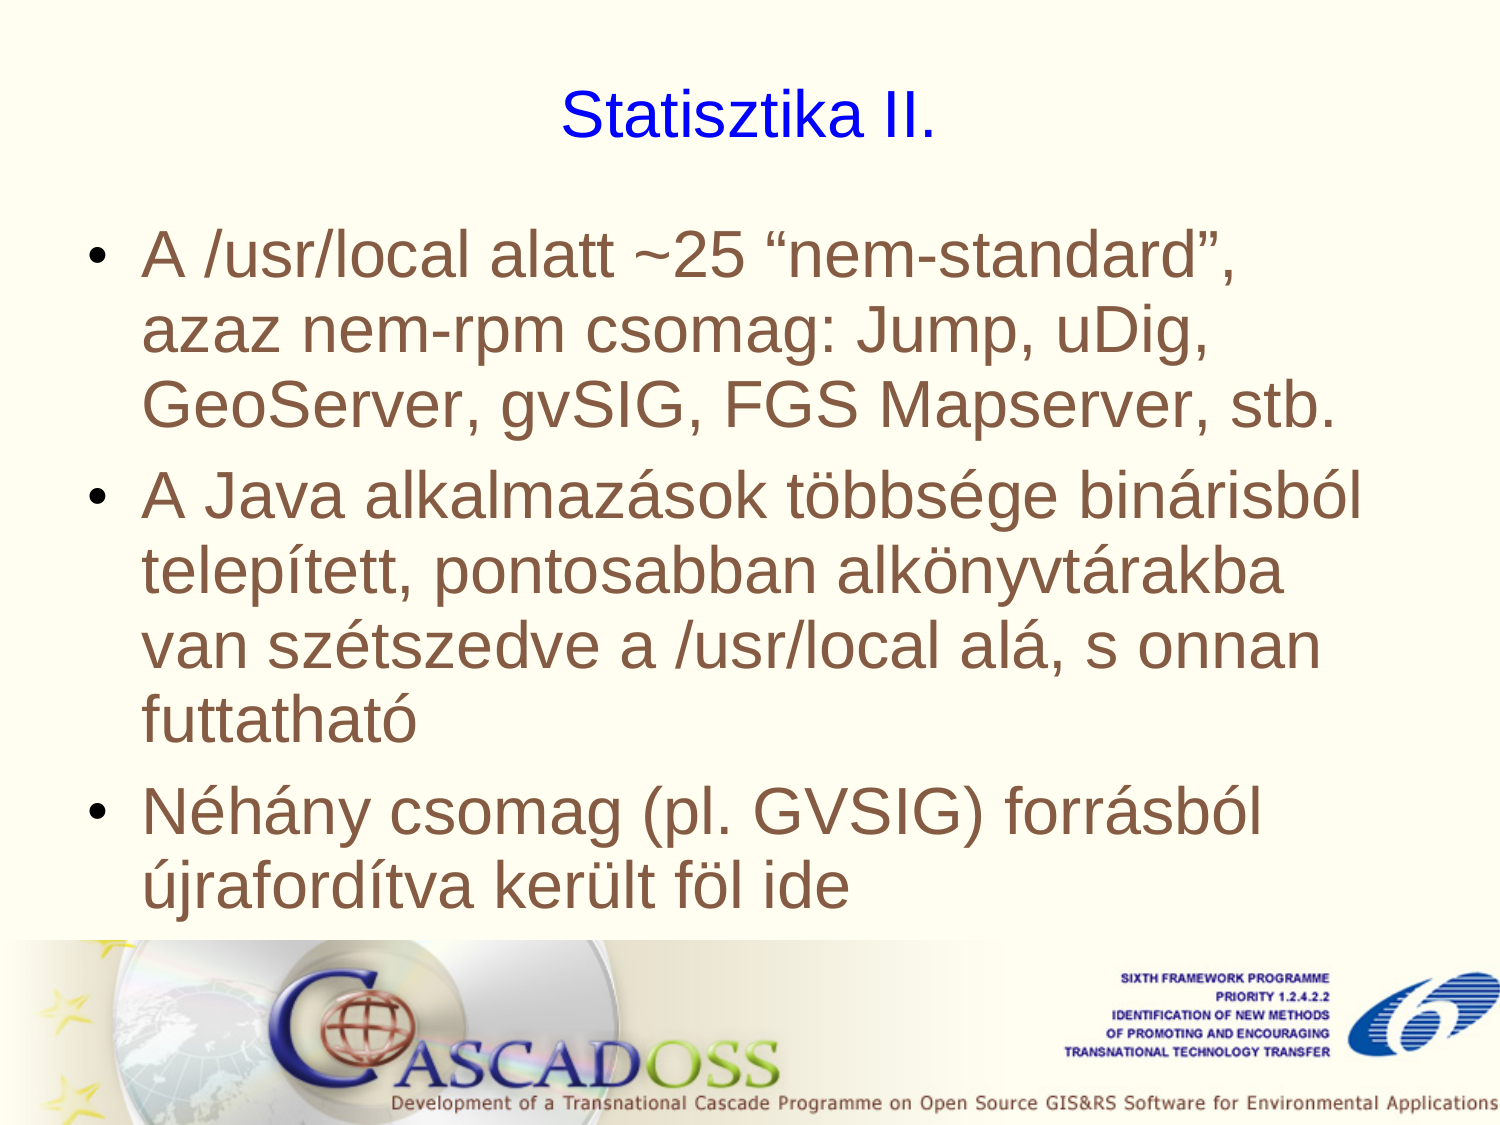

# Statisztika II.
A /usr/local alatt ~25 “nem-standard”, azaz nem-rpm csomag: Jump, uDig, GeoServer, gvSIG, FGS Mapserver, stb.
A Java alkalmazások többsége binárisból telepített, pontosabban alkönyvtárakba van szétszedve a /usr/local alá, s onnan futtatható
Néhány csomag (pl. GVSIG) forrásból újrafordítva került föl ide